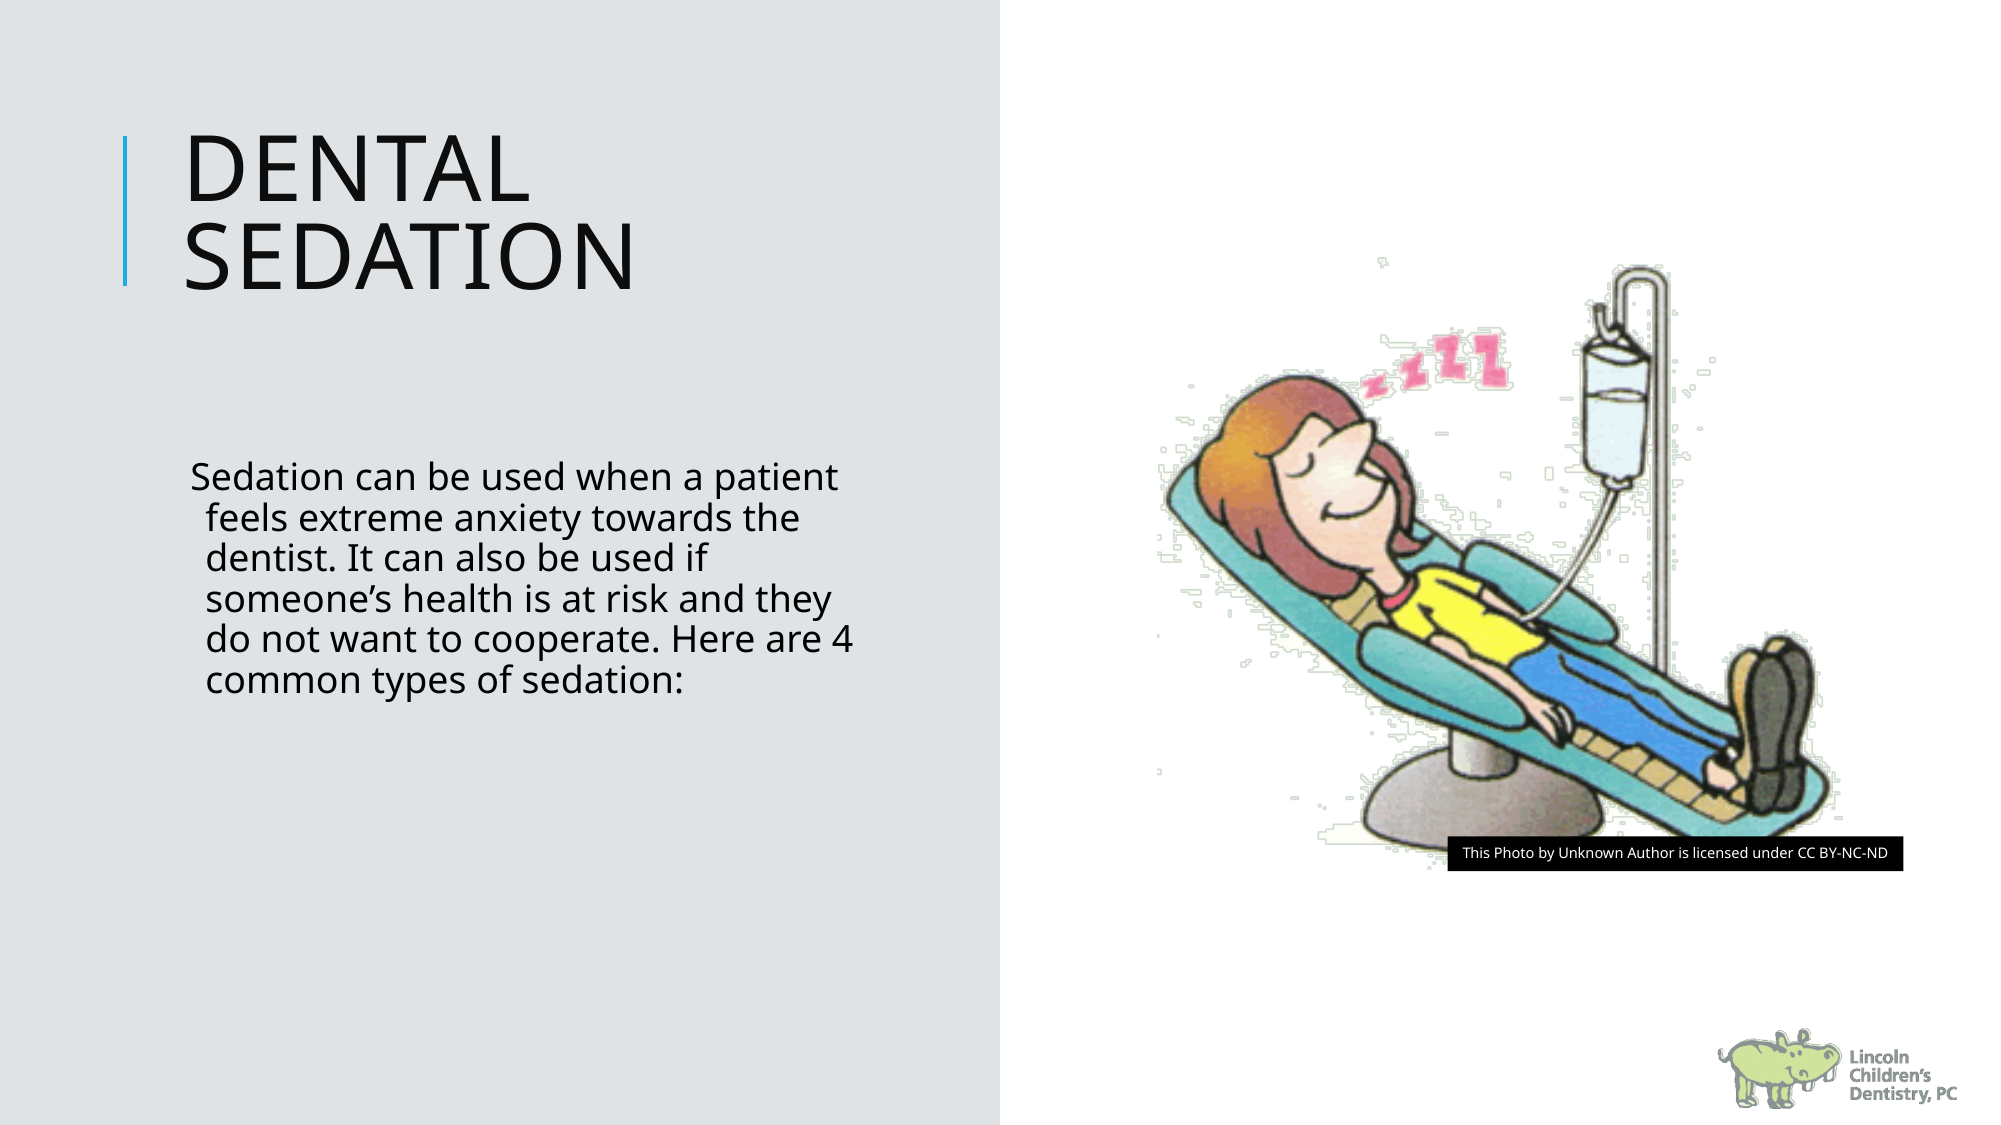

# Dental sedation
Sedation can be used when a patient feels extreme anxiety towards the dentist. It can also be used if someone’s health is at risk and they do not want to cooperate. Here are 4 common types of sedation:
This Photo by Unknown Author is licensed under CC BY-NC-ND